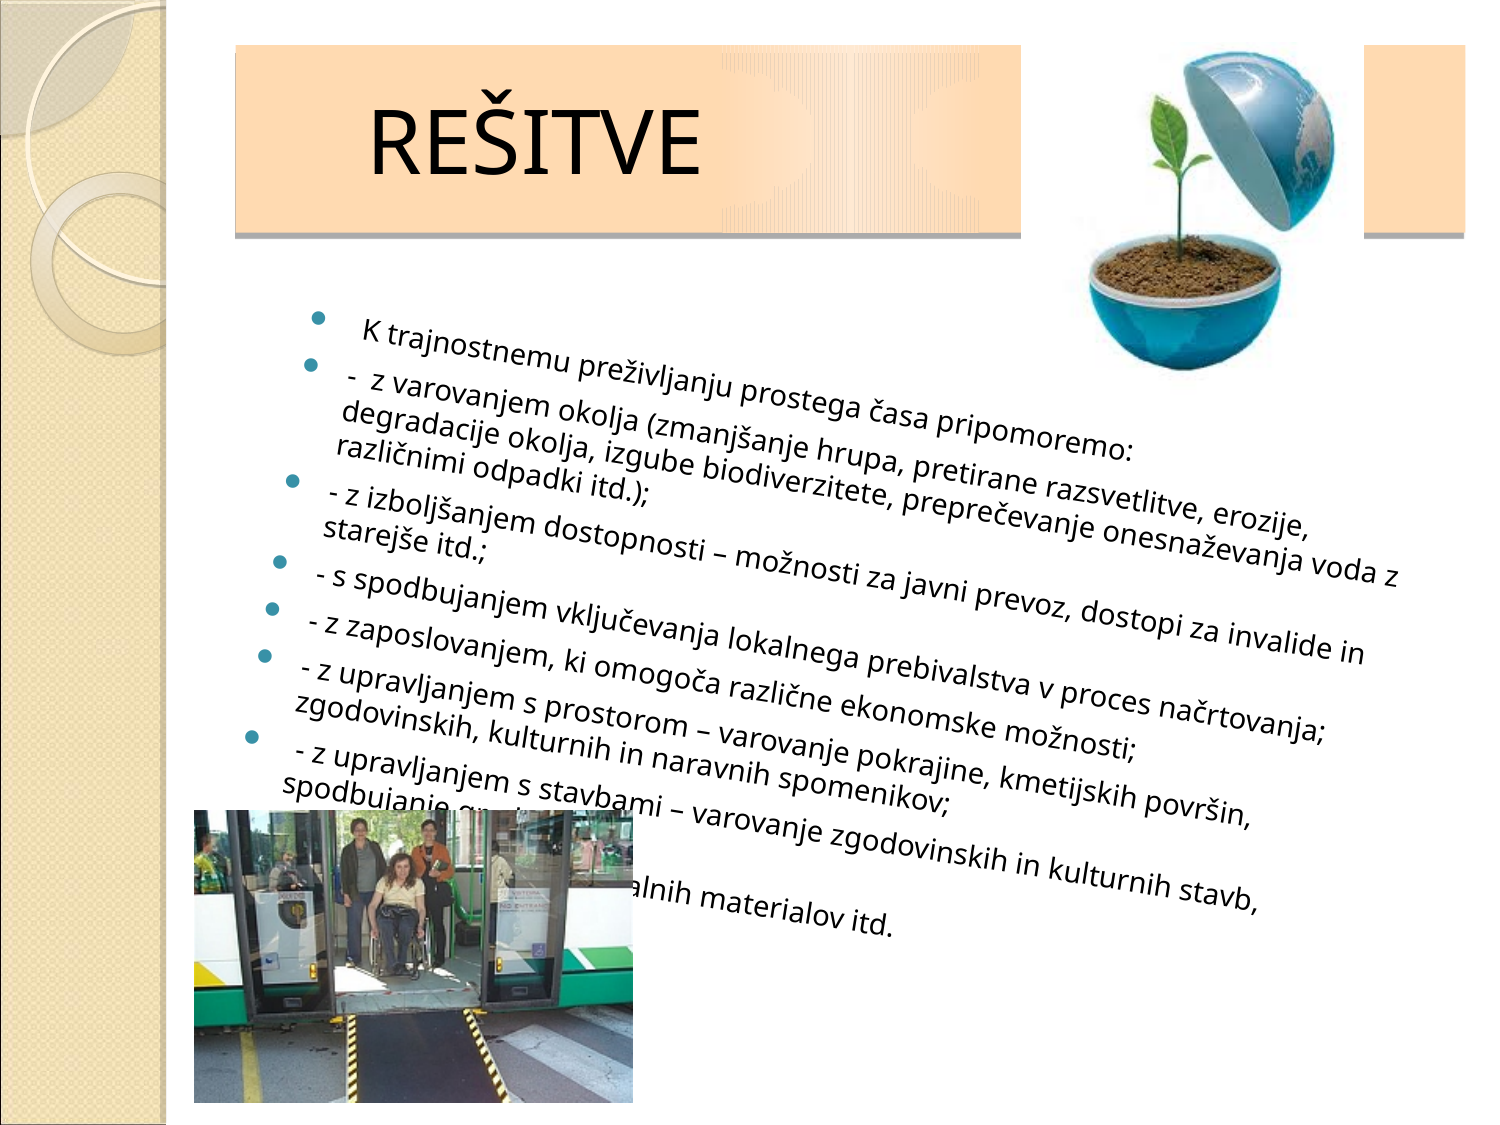

# REŠITVE
 K trajnostnemu preživljanju prostega časa pripomoremo:
- z varovanjem okolja (zmanjšanje hrupa, pretirane razsvetlitve, erozije, degradacije okolja, izgube biodiverzitete, preprečevanje onesnaževanja voda z različnimi odpadki itd.);
- z izboljšanjem dostopnosti – možnosti za javni prevoz, dostopi za invalide in starejše itd.;
- s spodbujanjem vključevanja lokalnega prebivalstva v proces načrtovanja;
- z zaposlovanjem, ki omogoča različne ekonomske možnosti;
- z upravljanjem s prostorom – varovanje pokrajine, kmetijskih površin, zgodovinskih, kulturnih in naravnih spomenikov;
 - z upravljanjem s stavbami – varovanje zgodovinskih in kulturnih stavb, spodbujanje gradnje
varènih hiš in uporaba lokalnih materialov itd.